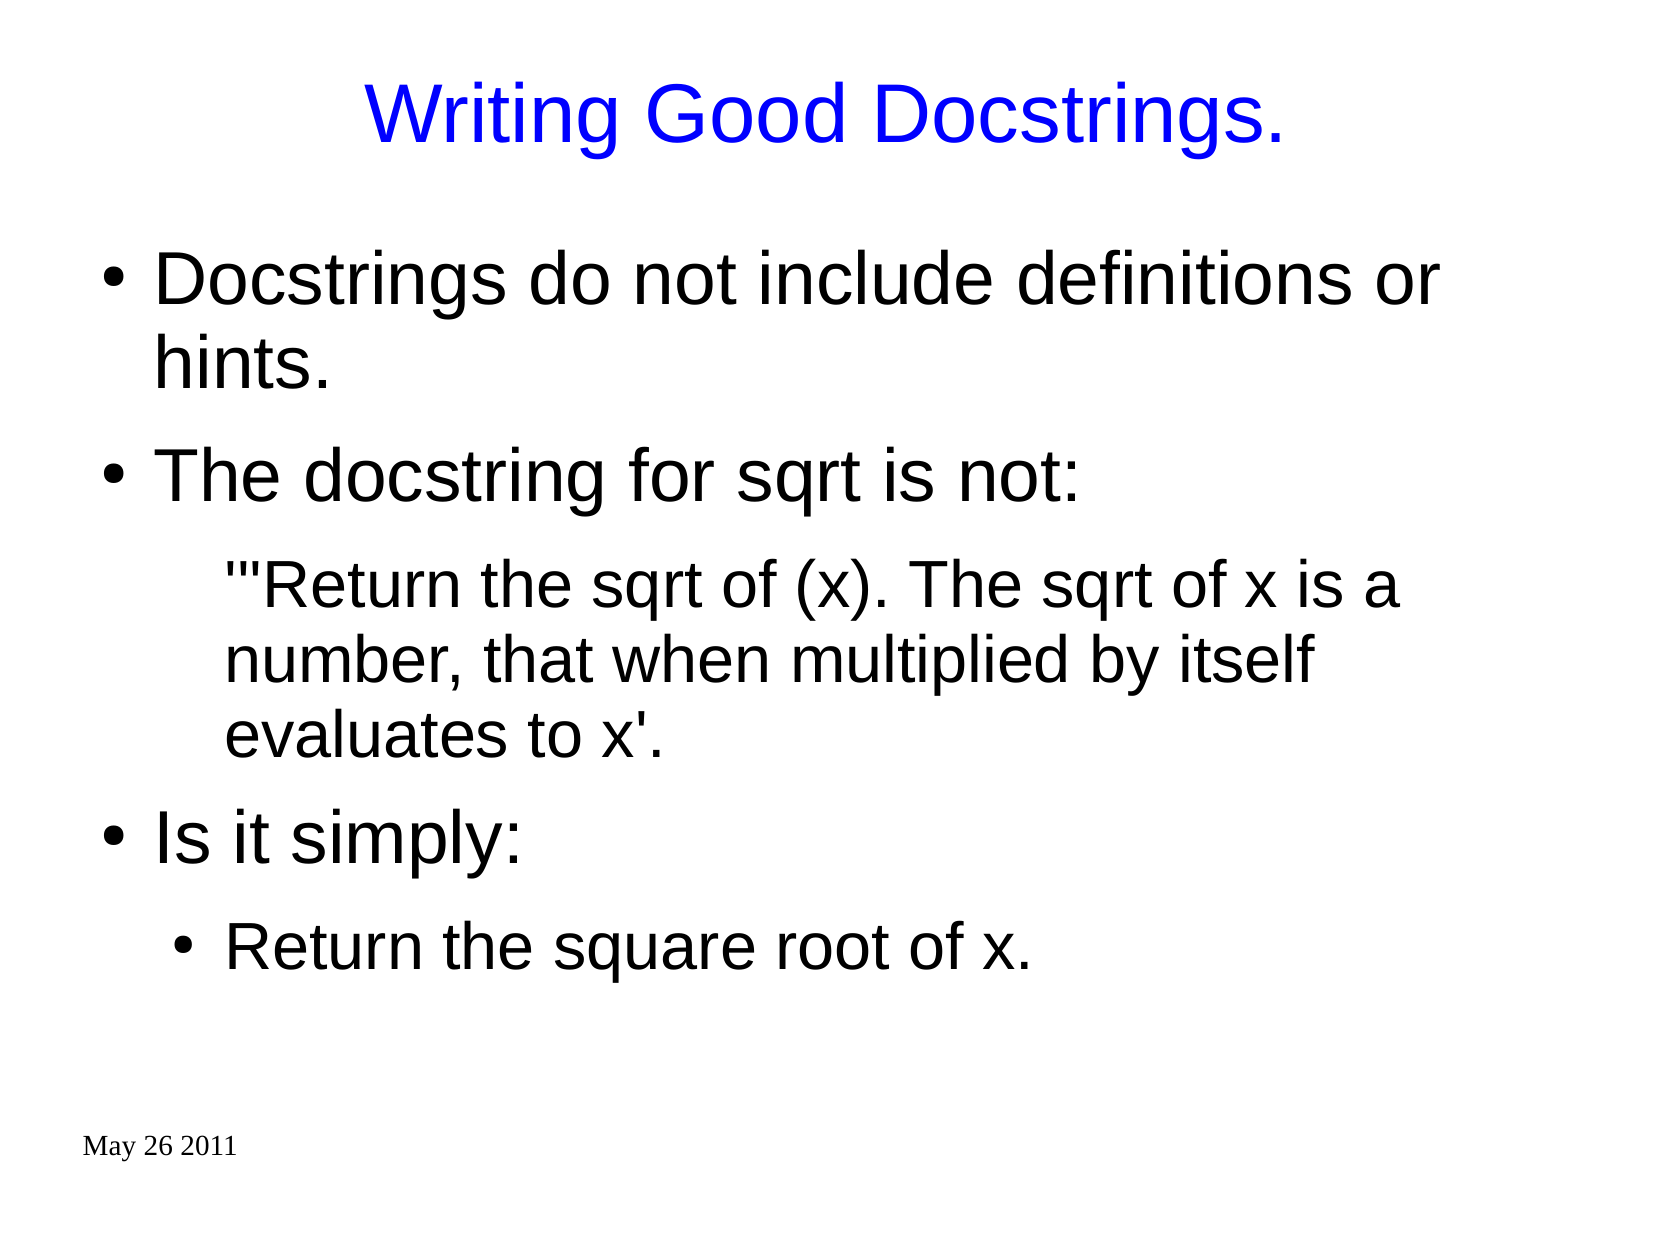

# Writing Good Docstrings.
Docstrings do not include definitions or hints.
The docstring for sqrt is not:
'''Return the sqrt of (x). The sqrt of x is a number, that when multiplied by itself evaluates to x'.
Is it simply:
Return the square root of x.
May 26 2011